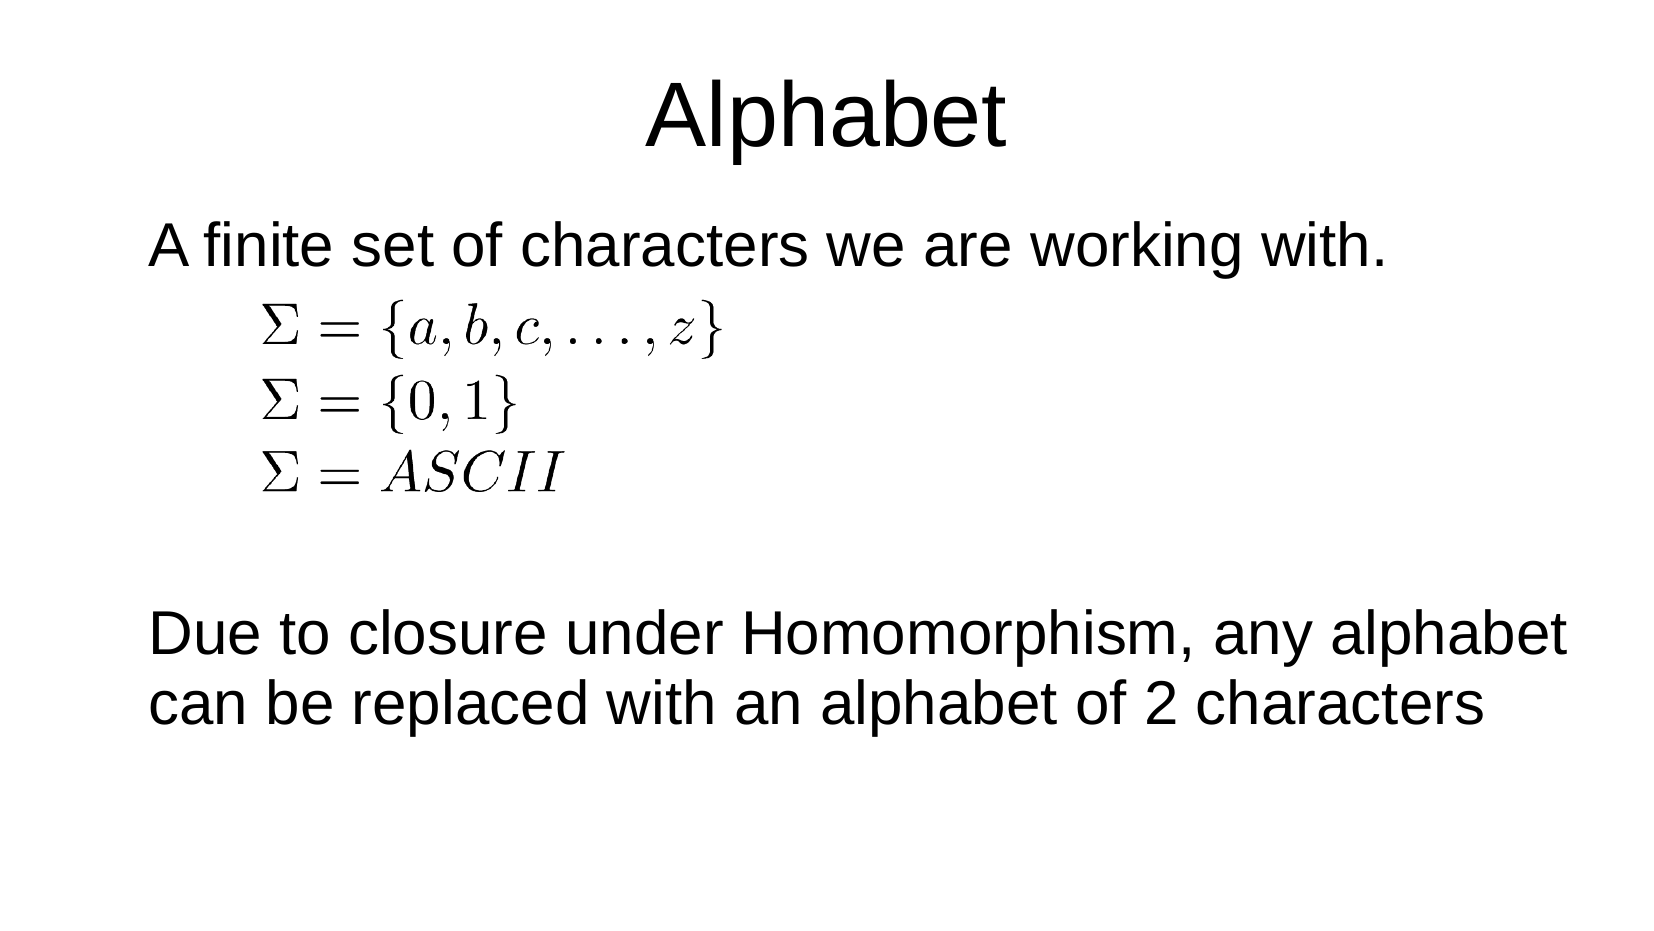

# Alphabet
A finite set of characters we are working with.
Due to closure under Homomorphism, any alphabet can be replaced with an alphabet of 2 characters